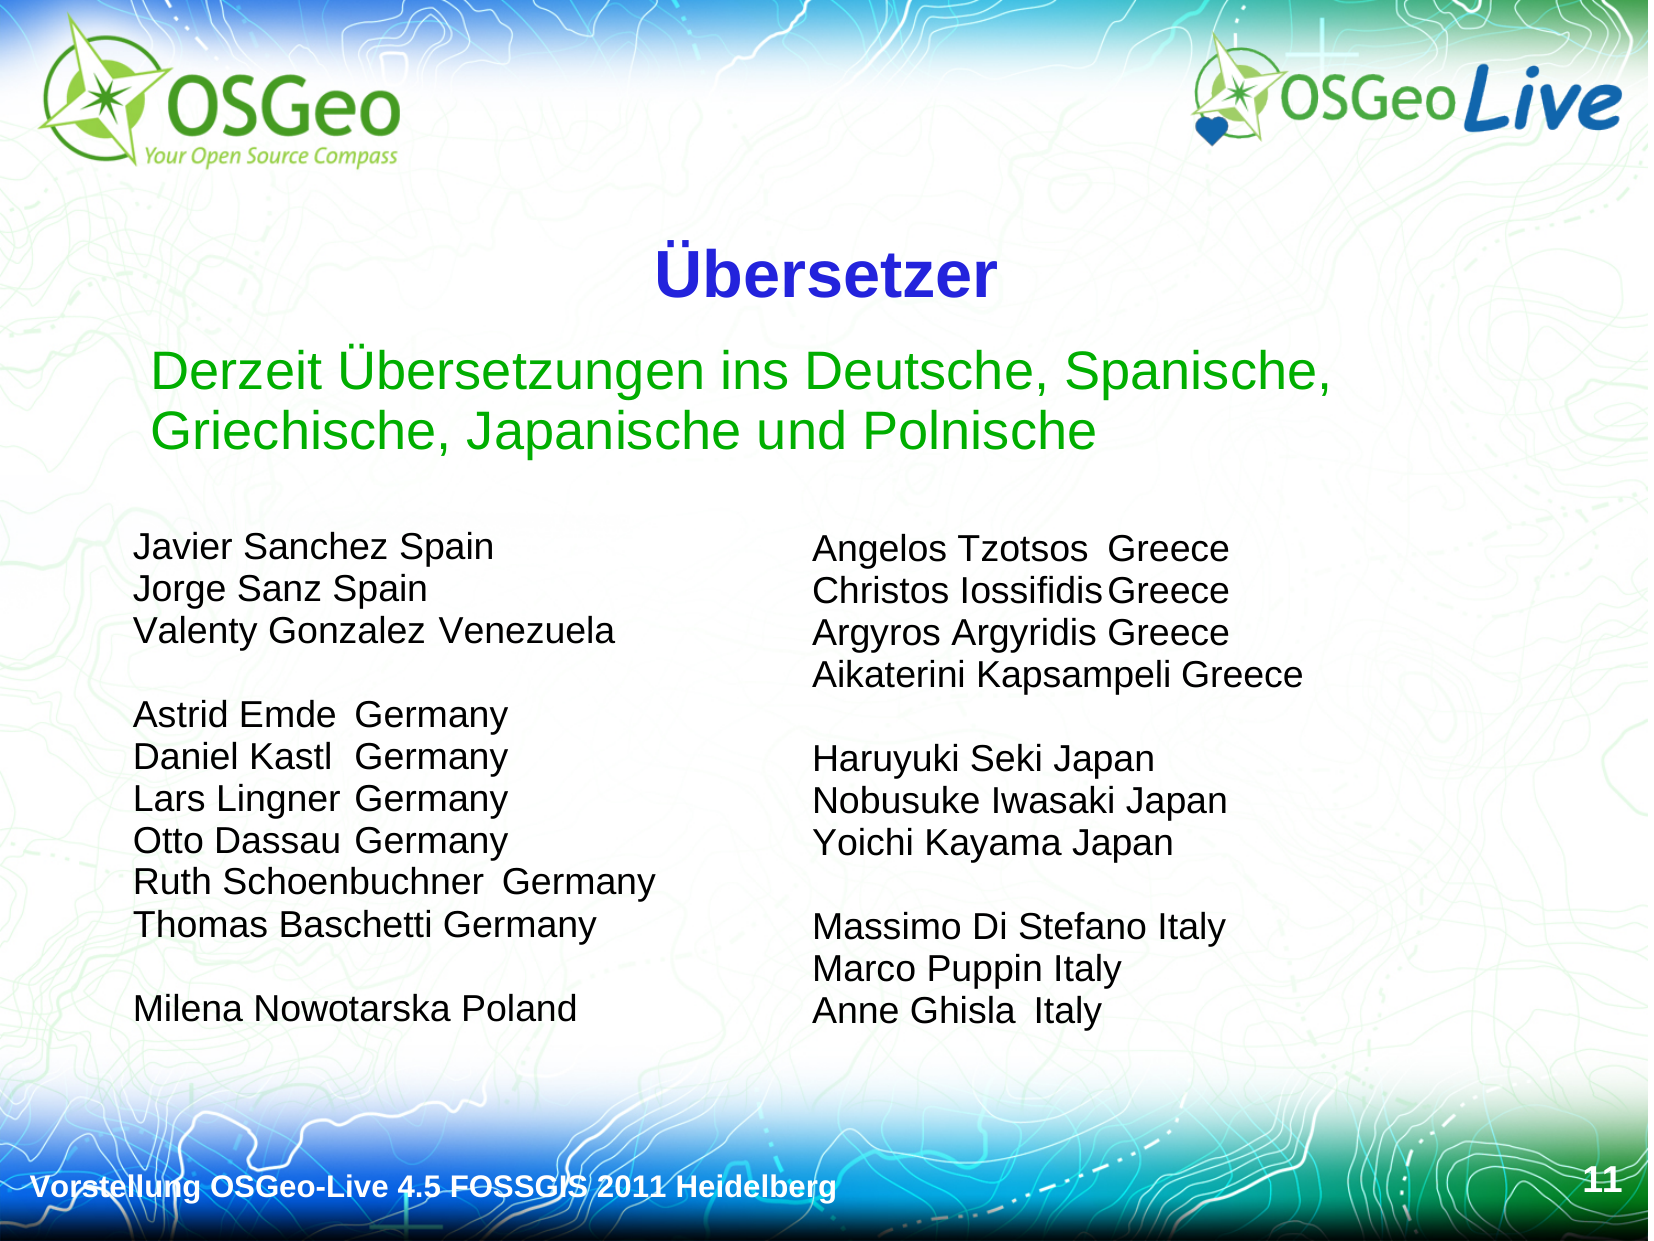

# Übersetzer
Derzeit Übersetzungen ins Deutsche, Spanische, Griechische, Japanische und Polnische
Javier Sanchez Spain
Jorge Sanz Spain
Valenty Gonzalez	 Venezuela
Astrid Emde	Germany
Daniel Kastl	Germany
Lars Lingner	Germany
Otto Dassau	Germany
Ruth Schoenbuchner	Germany
Thomas Baschetti Germany
Milena Nowotarska Poland
Angelos Tzotsos	Greece
Christos Iossifidis	Greece
Argyros Argyridis	Greece
Aikaterini Kapsampeli	Greece
Haruyuki Seki Japan
Nobusuke Iwasaki Japan
Yoichi Kayama Japan
Massimo Di Stefano Italy
Marco Puppin Italy
Anne Ghisla	Italy